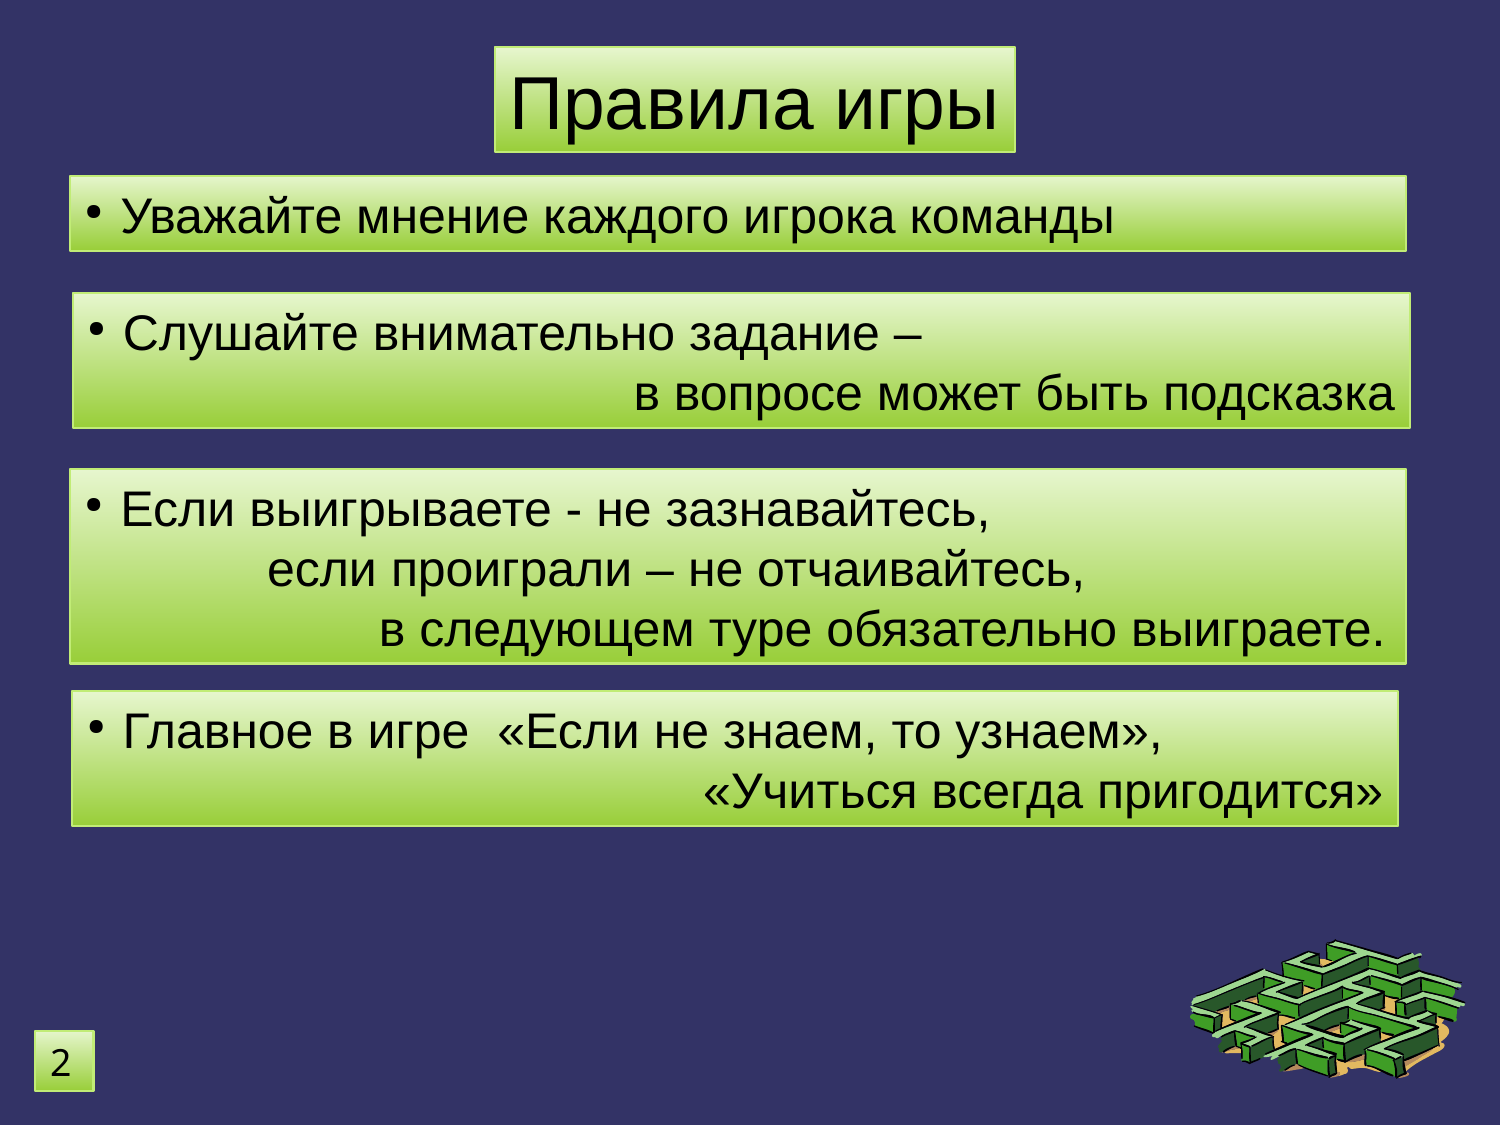

Правила игры
Уважайте мнение каждого игрока команды
Слушайте внимательно задание –
 в вопросе может быть подсказка
Если выигрываете - не зазнавайтесь,
 если проиграли – не отчаивайтесь,
 в следующем туре обязательно выиграете.
Главное в игре «Если не знаем, то узнаем»,
 «Учиться всегда пригодится»